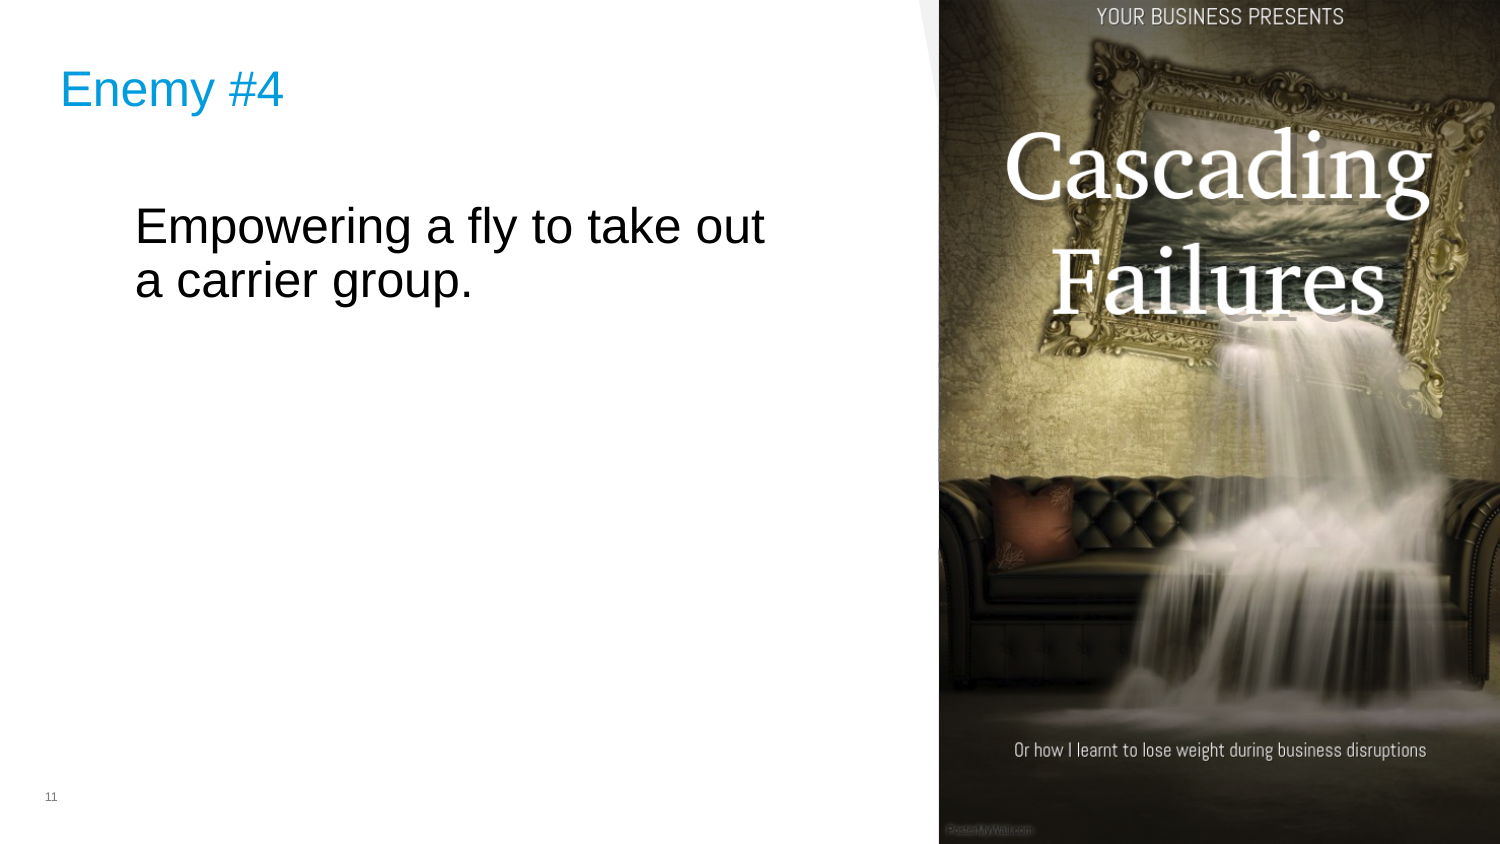

# Enemy #4
Empowering a fly to take out a carrier group.